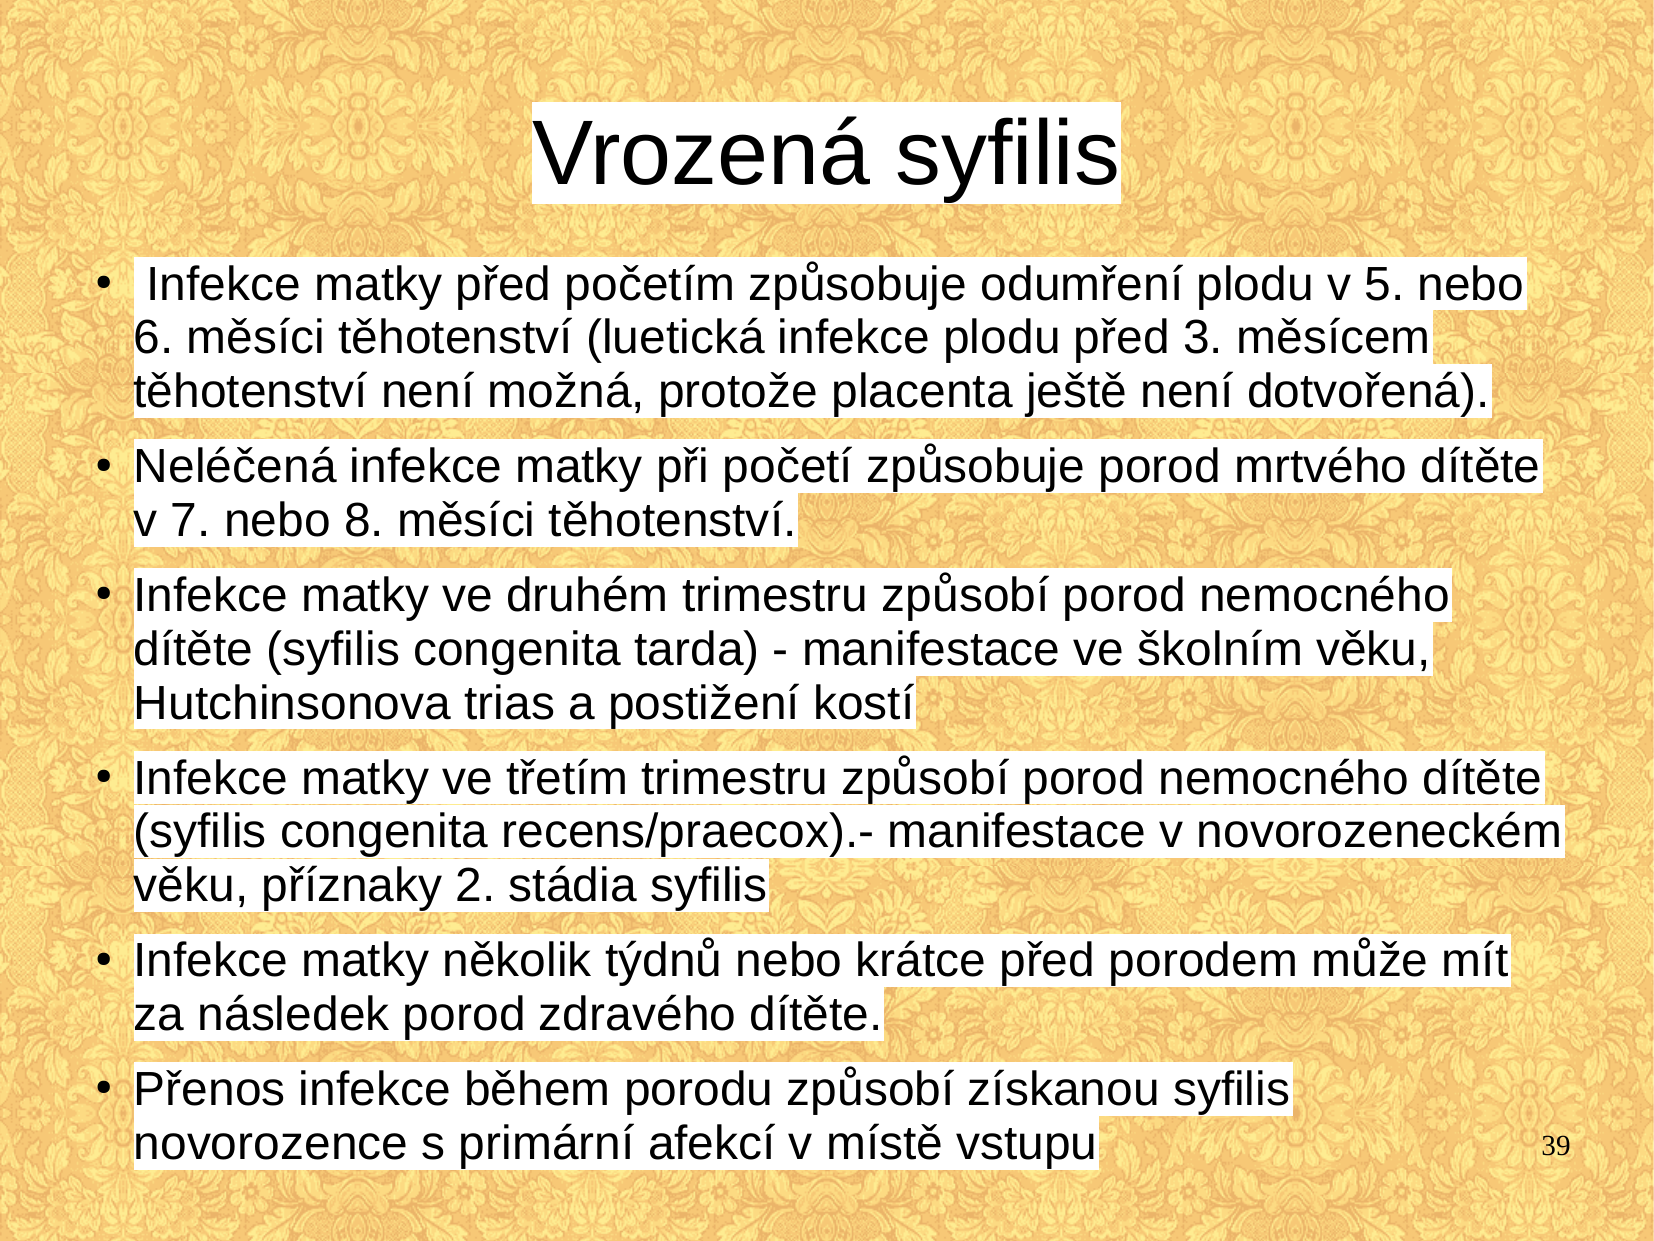

# Vrozená syfilis
 Infekce matky před početím způsobuje odumření plodu v 5. nebo 6. měsíci těhotenství (luetická infekce plodu před 3. měsícem těhotenství není možná, protože placenta ještě není dotvořená).
Neléčená infekce matky při početí způsobuje porod mrtvého dítěte v 7. nebo 8. měsíci těhotenství.
Infekce matky ve druhém trimestru způsobí porod nemocného dítěte (syfilis congenita tarda) - manifestace ve školním věku, Hutchinsonova trias a postižení kostí
Infekce matky ve třetím trimestru způsobí porod nemocného dítěte (syfilis congenita recens/praecox).- manifestace v novorozeneckém věku, příznaky 2. stádia syfilis
Infekce matky několik týdnů nebo krátce před porodem může mít za následek porod zdravého dítěte.
Přenos infekce během porodu způsobí získanou syfilis novorozence s primární afekcí v místě vstupu
39